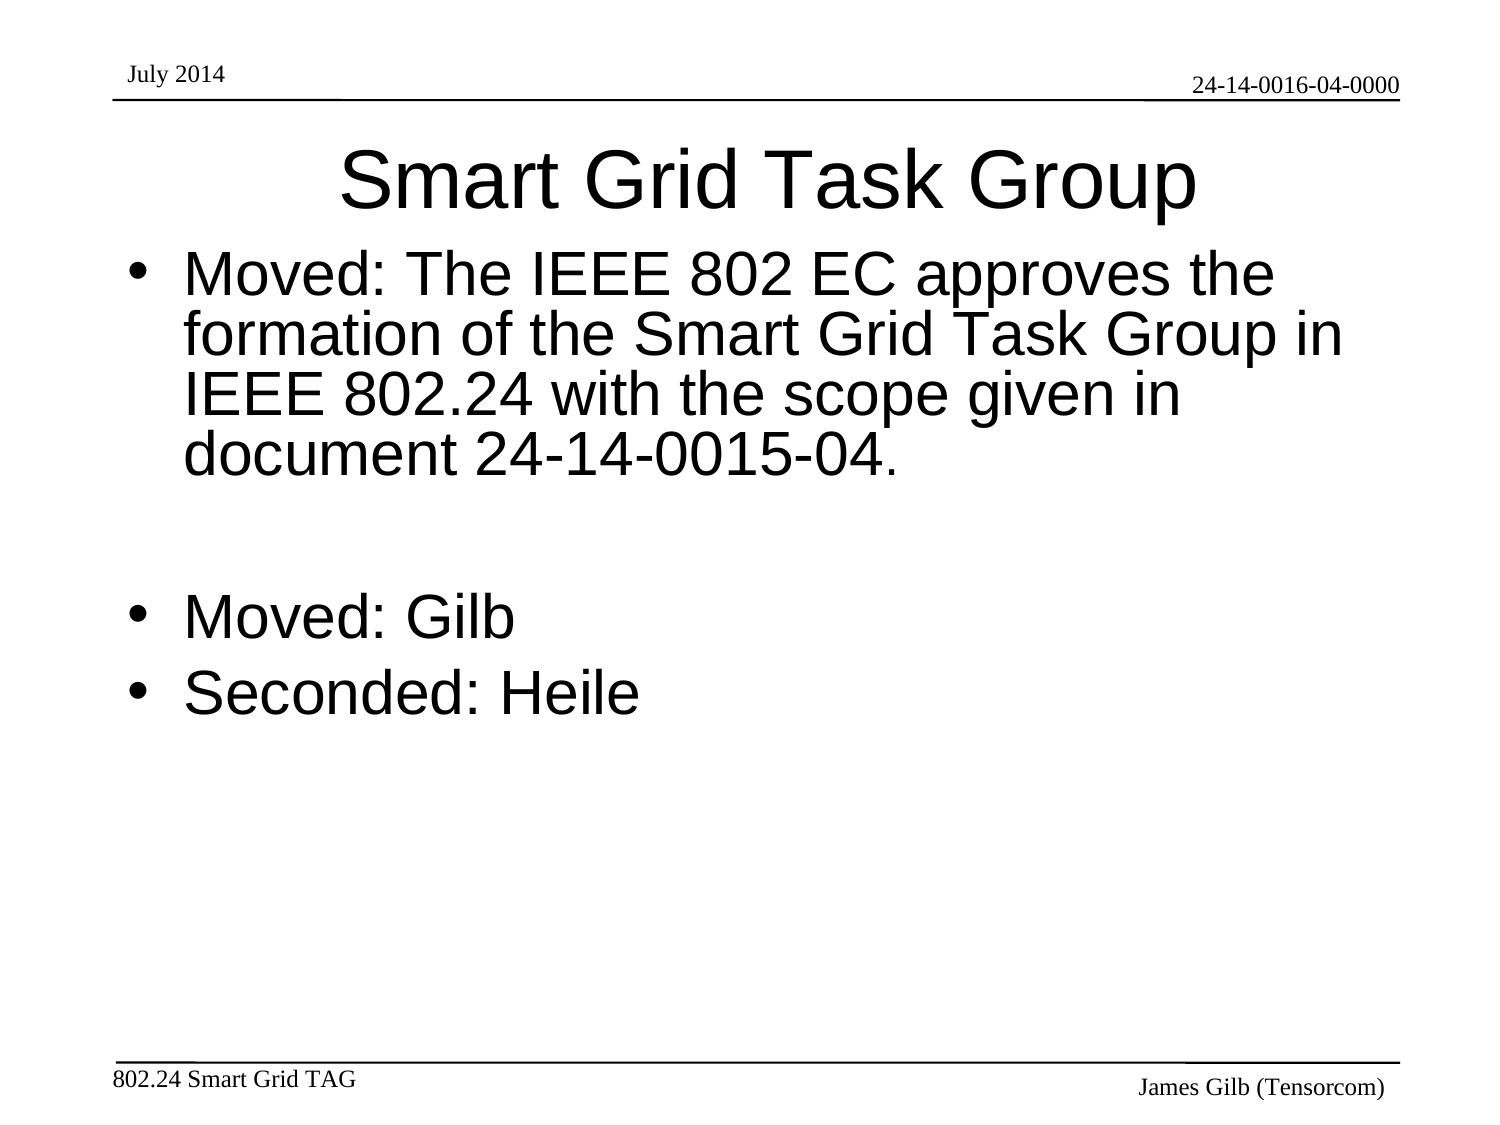

# Smart Grid Task Group
Moved: The IEEE 802 EC approves the formation of the Smart Grid Task Group in IEEE 802.24 with the scope given in document 24-14-0015-04.
Moved: Gilb
Seconded: Heile